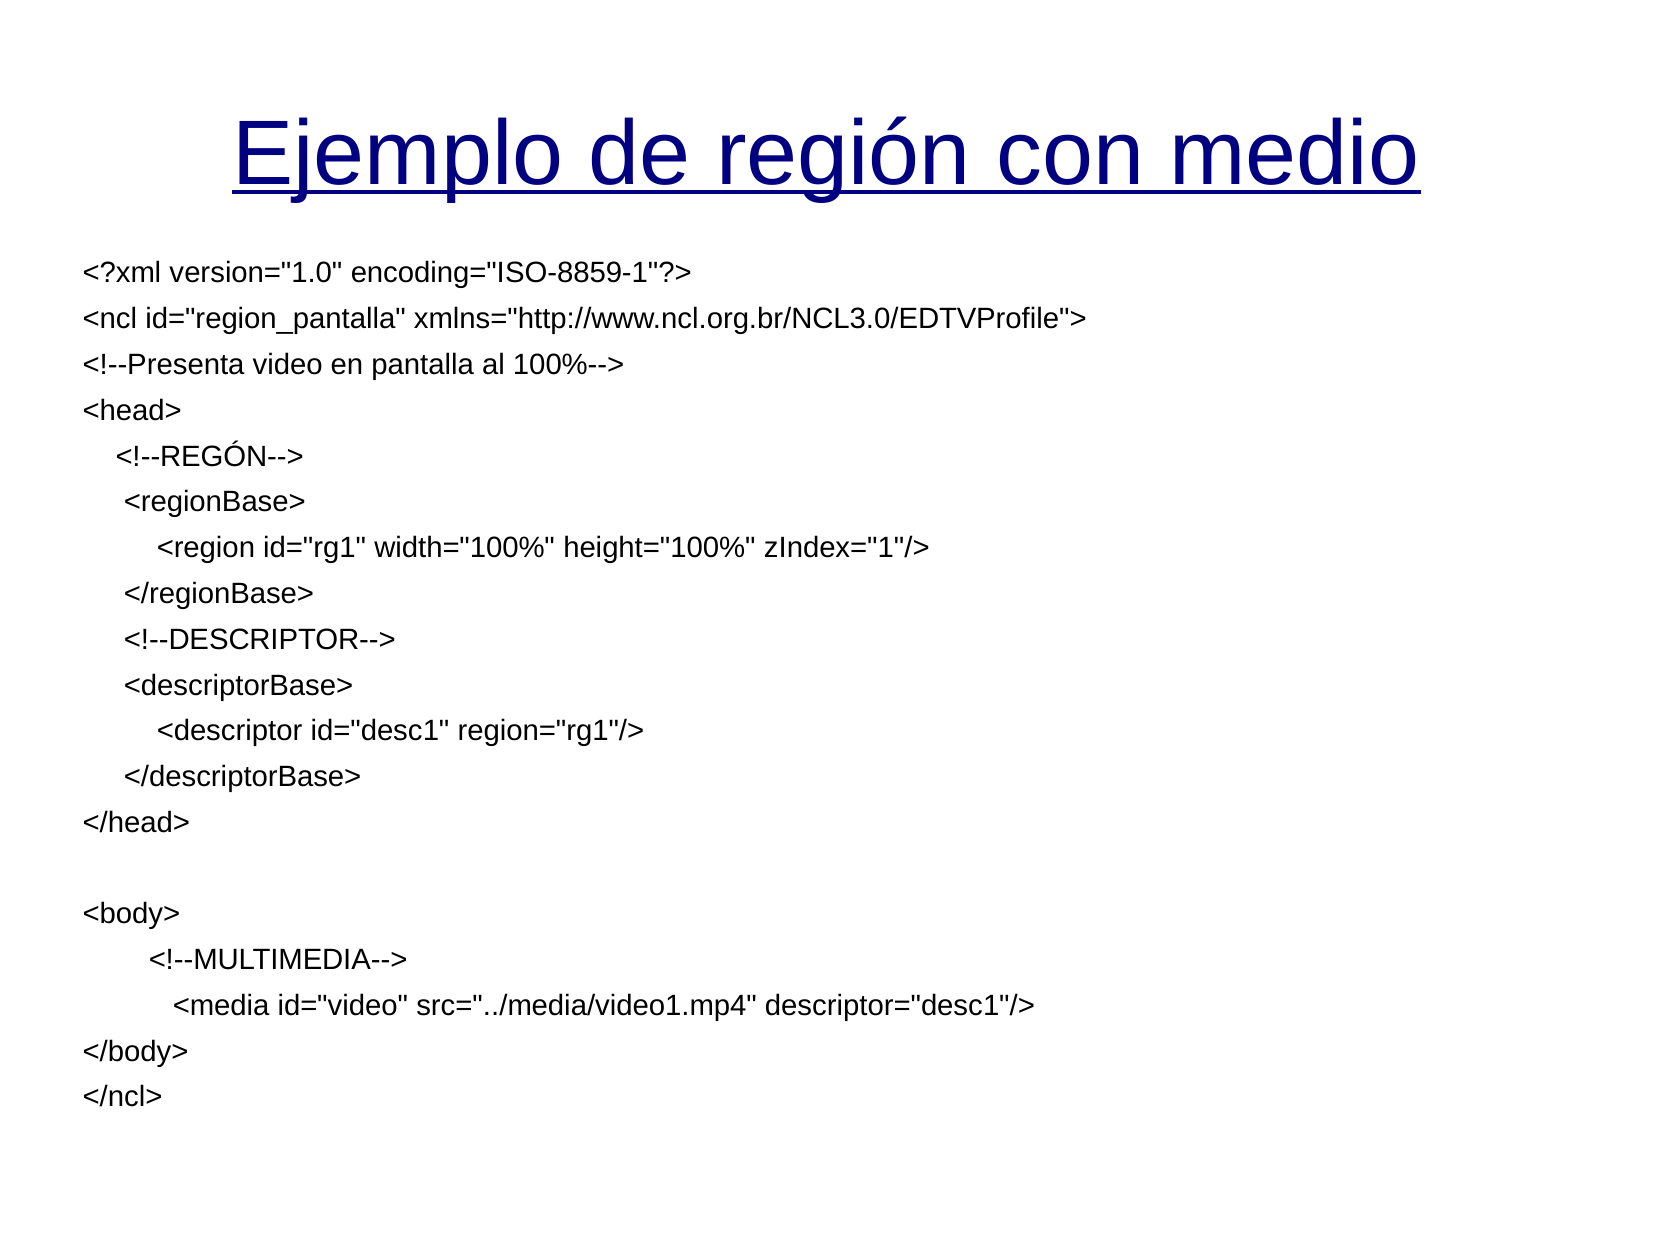

# Ejemplo de región con medio
<?xml version="1.0" encoding="ISO-8859-1"?>
<ncl id="region_pantalla" xmlns="http://www.ncl.org.br/NCL3.0/EDTVProfile">
<!--Presenta video en pantalla al 100%-->
<head>
 <!--REGÓN-->
 <regionBase>
 <region id="rg1" width="100%" height="100%" zIndex="1"/>
 </regionBase>
 <!--DESCRIPTOR-->
 <descriptorBase>
 <descriptor id="desc1" region="rg1"/>
 </descriptorBase>
</head>
<body>
 <!--MULTIMEDIA-->
 	 <media id="video" src="../media/video1.mp4" descriptor="desc1"/>
</body>
</ncl>